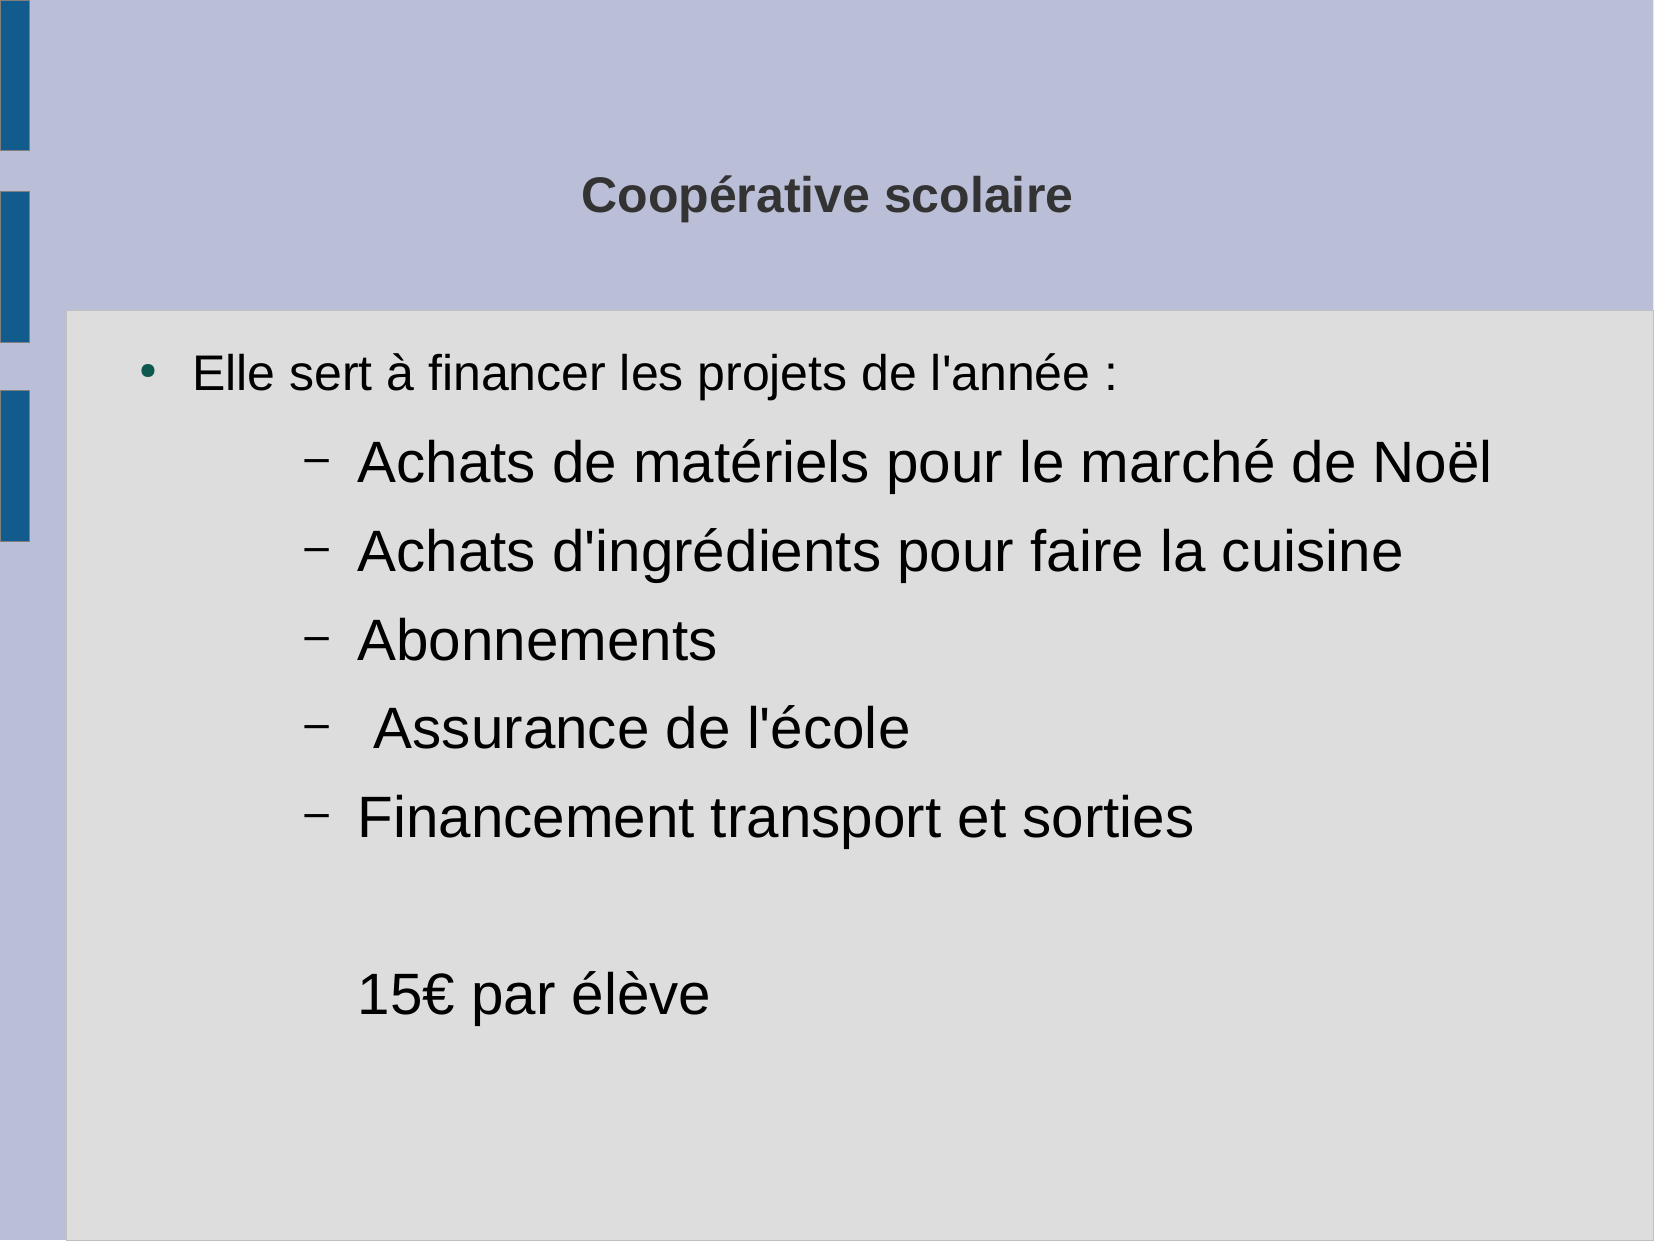

# Coopérative scolaire
Elle sert à financer les projets de l'année :
Achats de matériels pour le marché de Noël
Achats d'ingrédients pour faire la cuisine
Abonnements
 Assurance de l'école
Financement transport et sorties
15€ par élève